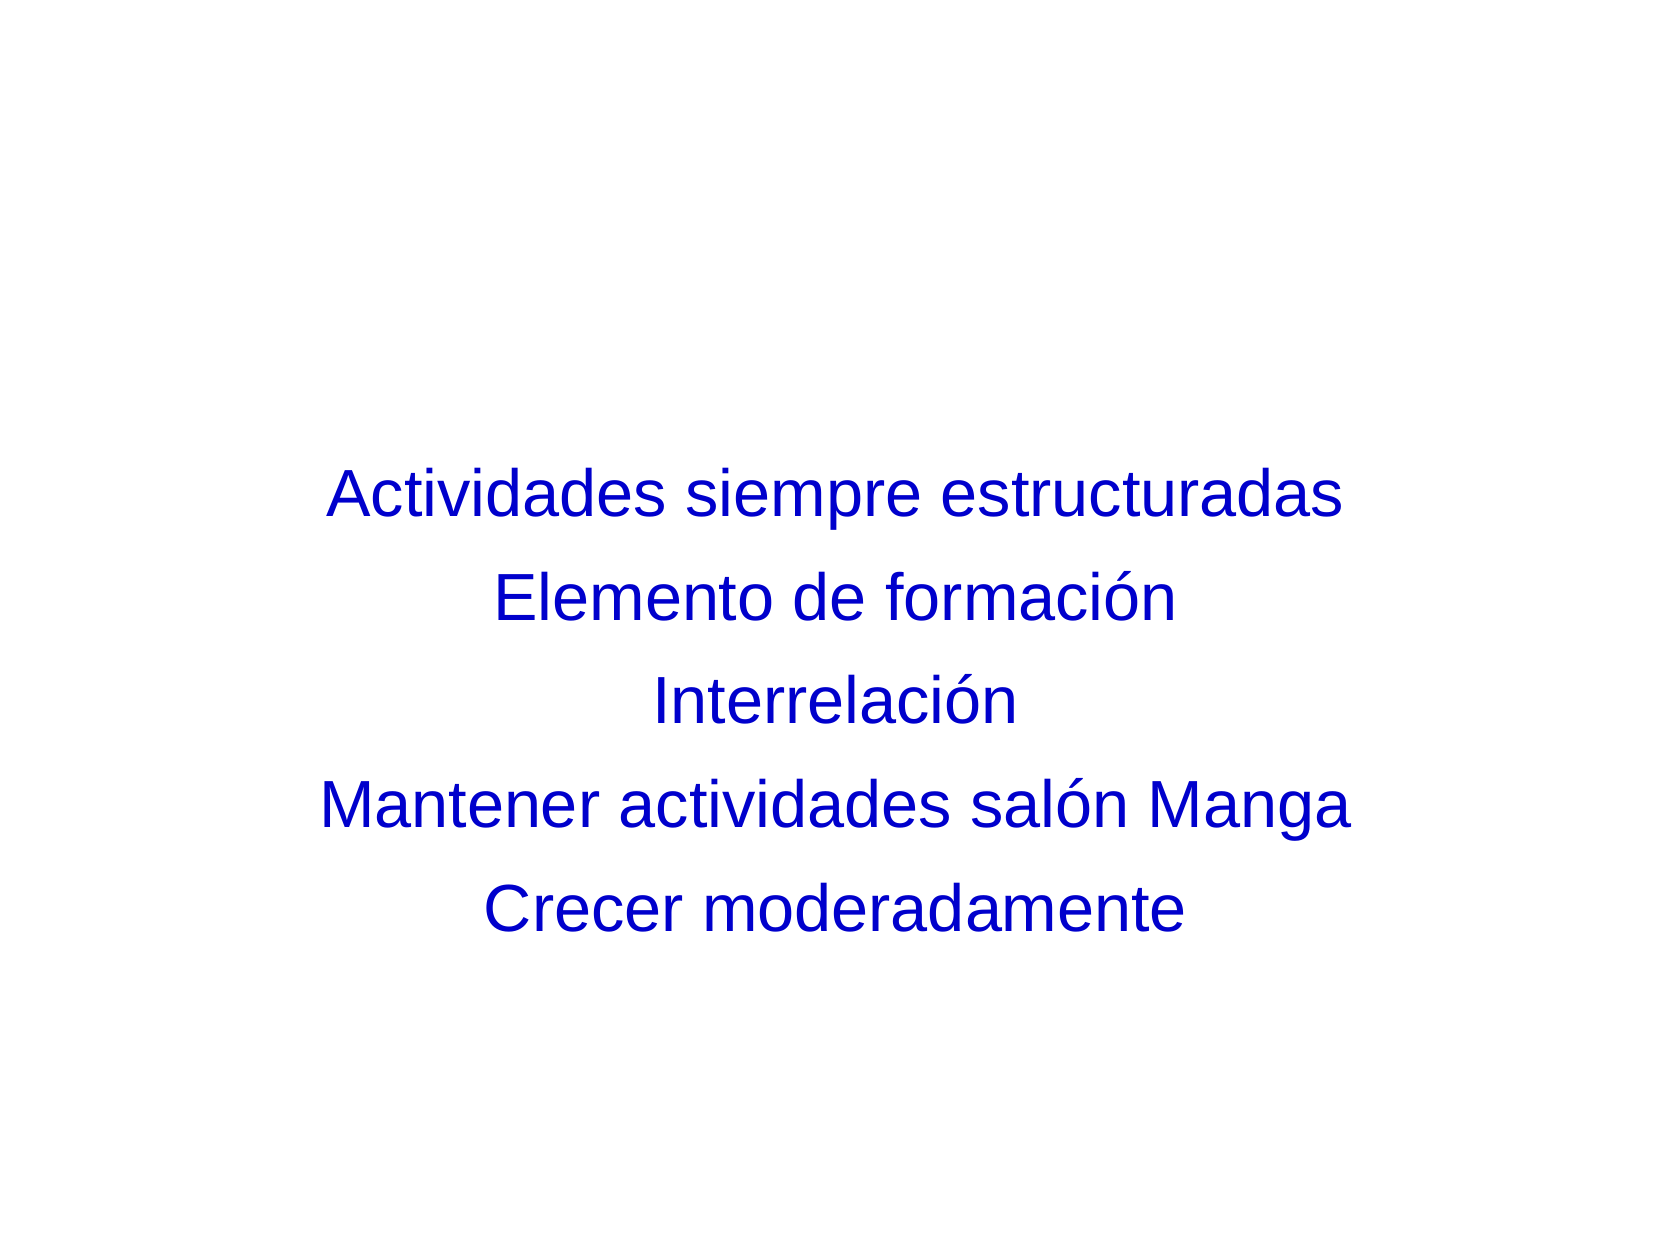

#
Actividades siempre estructuradas
Elemento de formación
Interrelación
Mantener actividades salón Manga
Crecer moderadamente